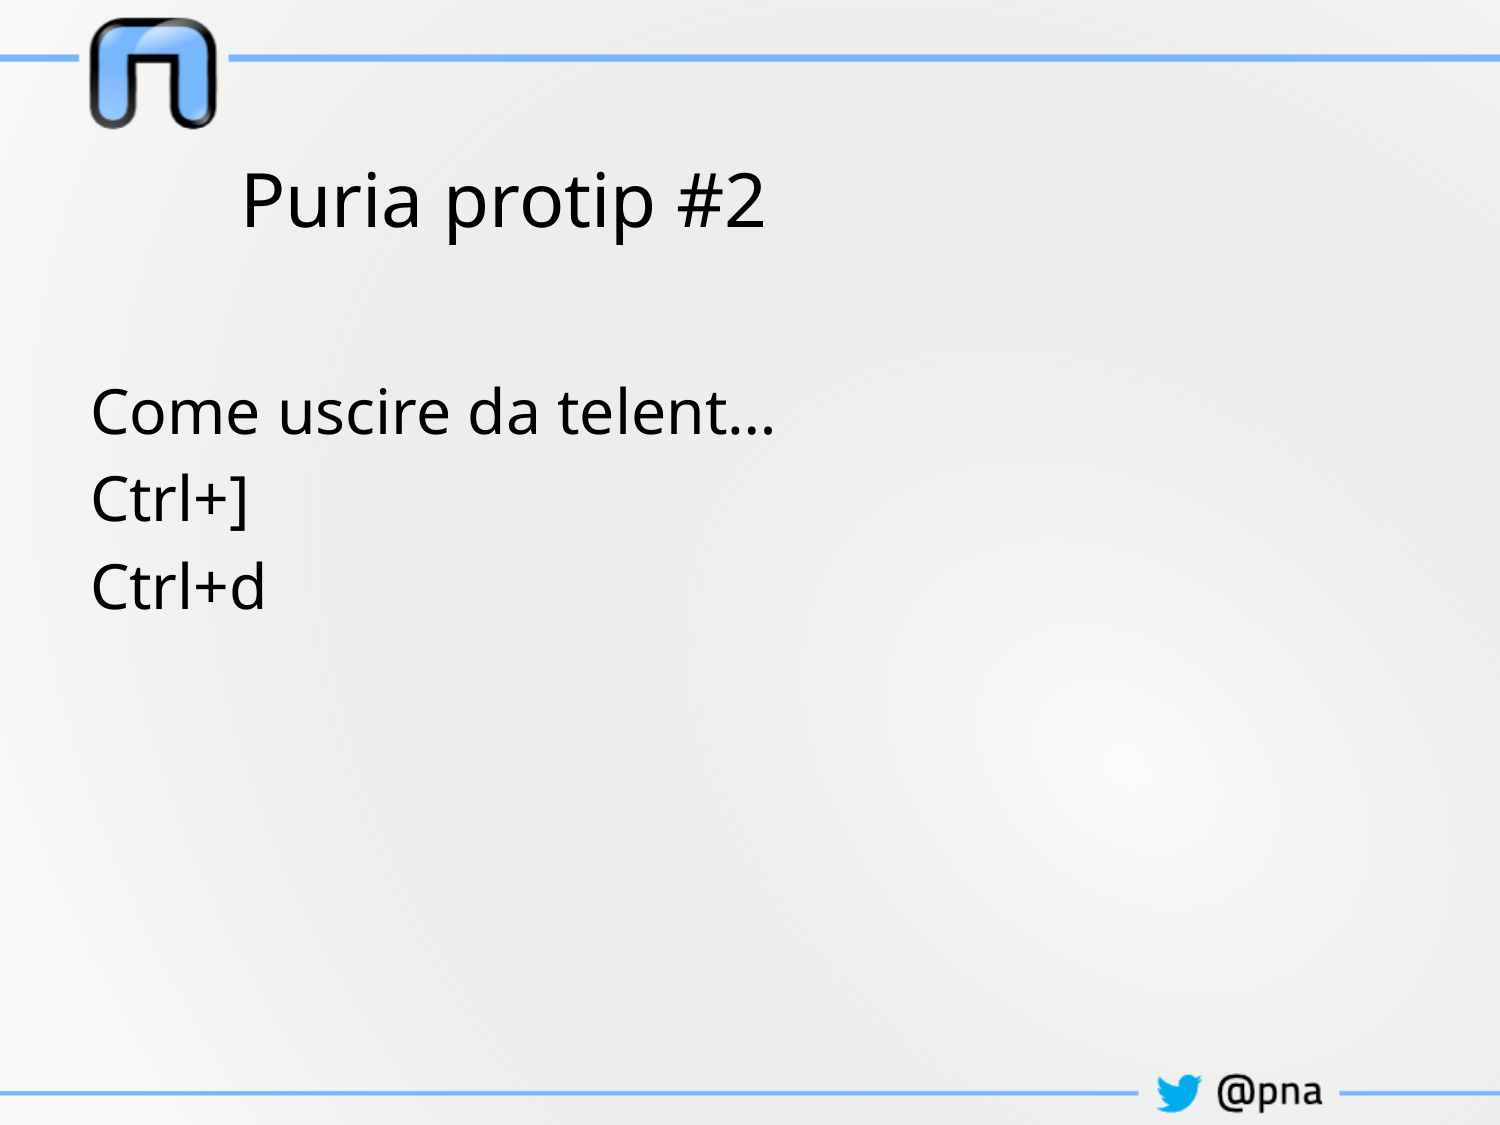

# Puria protip #2
Come uscire da telent…
Ctrl+]
Ctrl+d